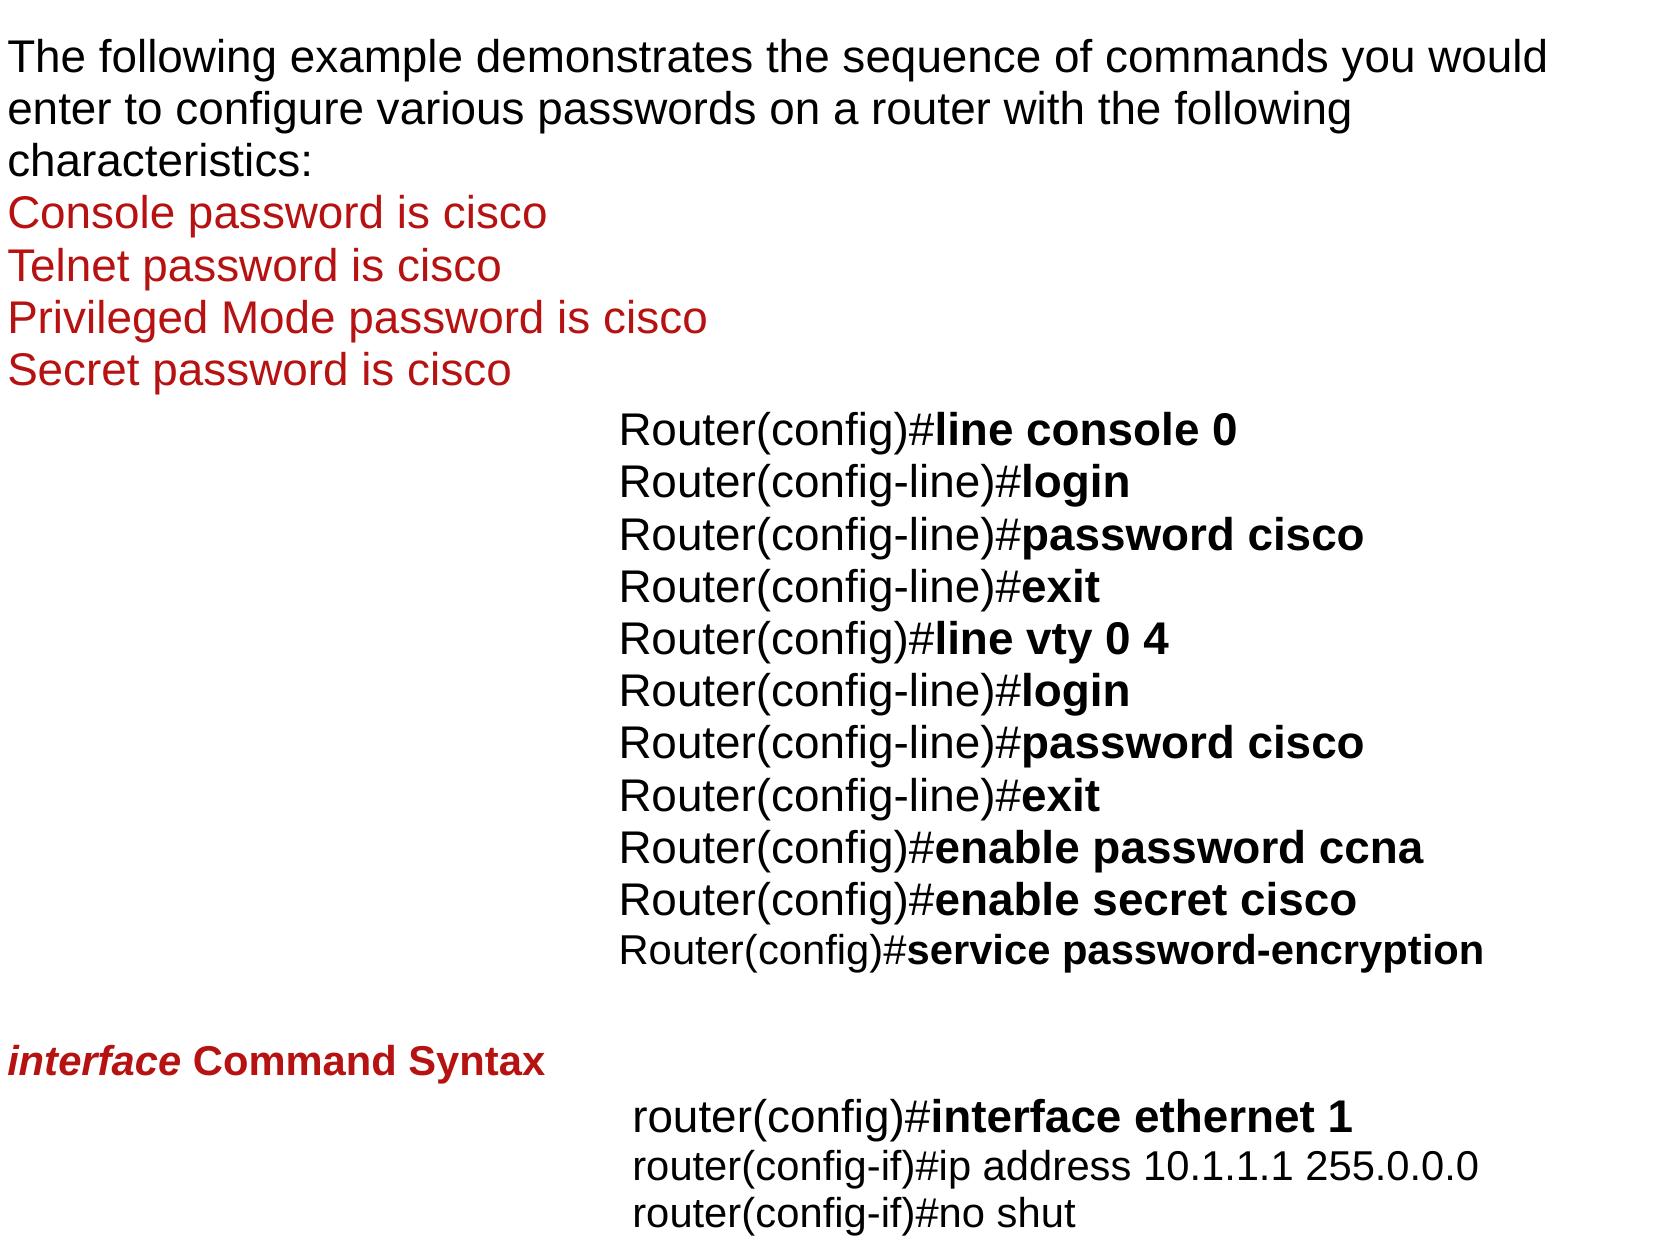

The following example demonstrates the sequence of commands you would enter to configure various passwords on a router with the following characteristics:
Console password is cisco
Telnet password is cisco
Privileged Mode password is cisco
Secret password is cisco
Router(config)#line console 0
Router(config-line)#login
Router(config-line)#password cisco
Router(config-line)#exit
Router(config)#line vty 0 4
Router(config-line)#login
Router(config-line)#password cisco
Router(config-line)#exit
Router(config)#enable password ccna
Router(config)#enable secret cisco
Router(config)#service password-encryption
interface Command Syntax
router(config)#interface ethernet 1
router(config-if)#ip address 10.1.1.1 255.0.0.0
router(config-if)#no shut